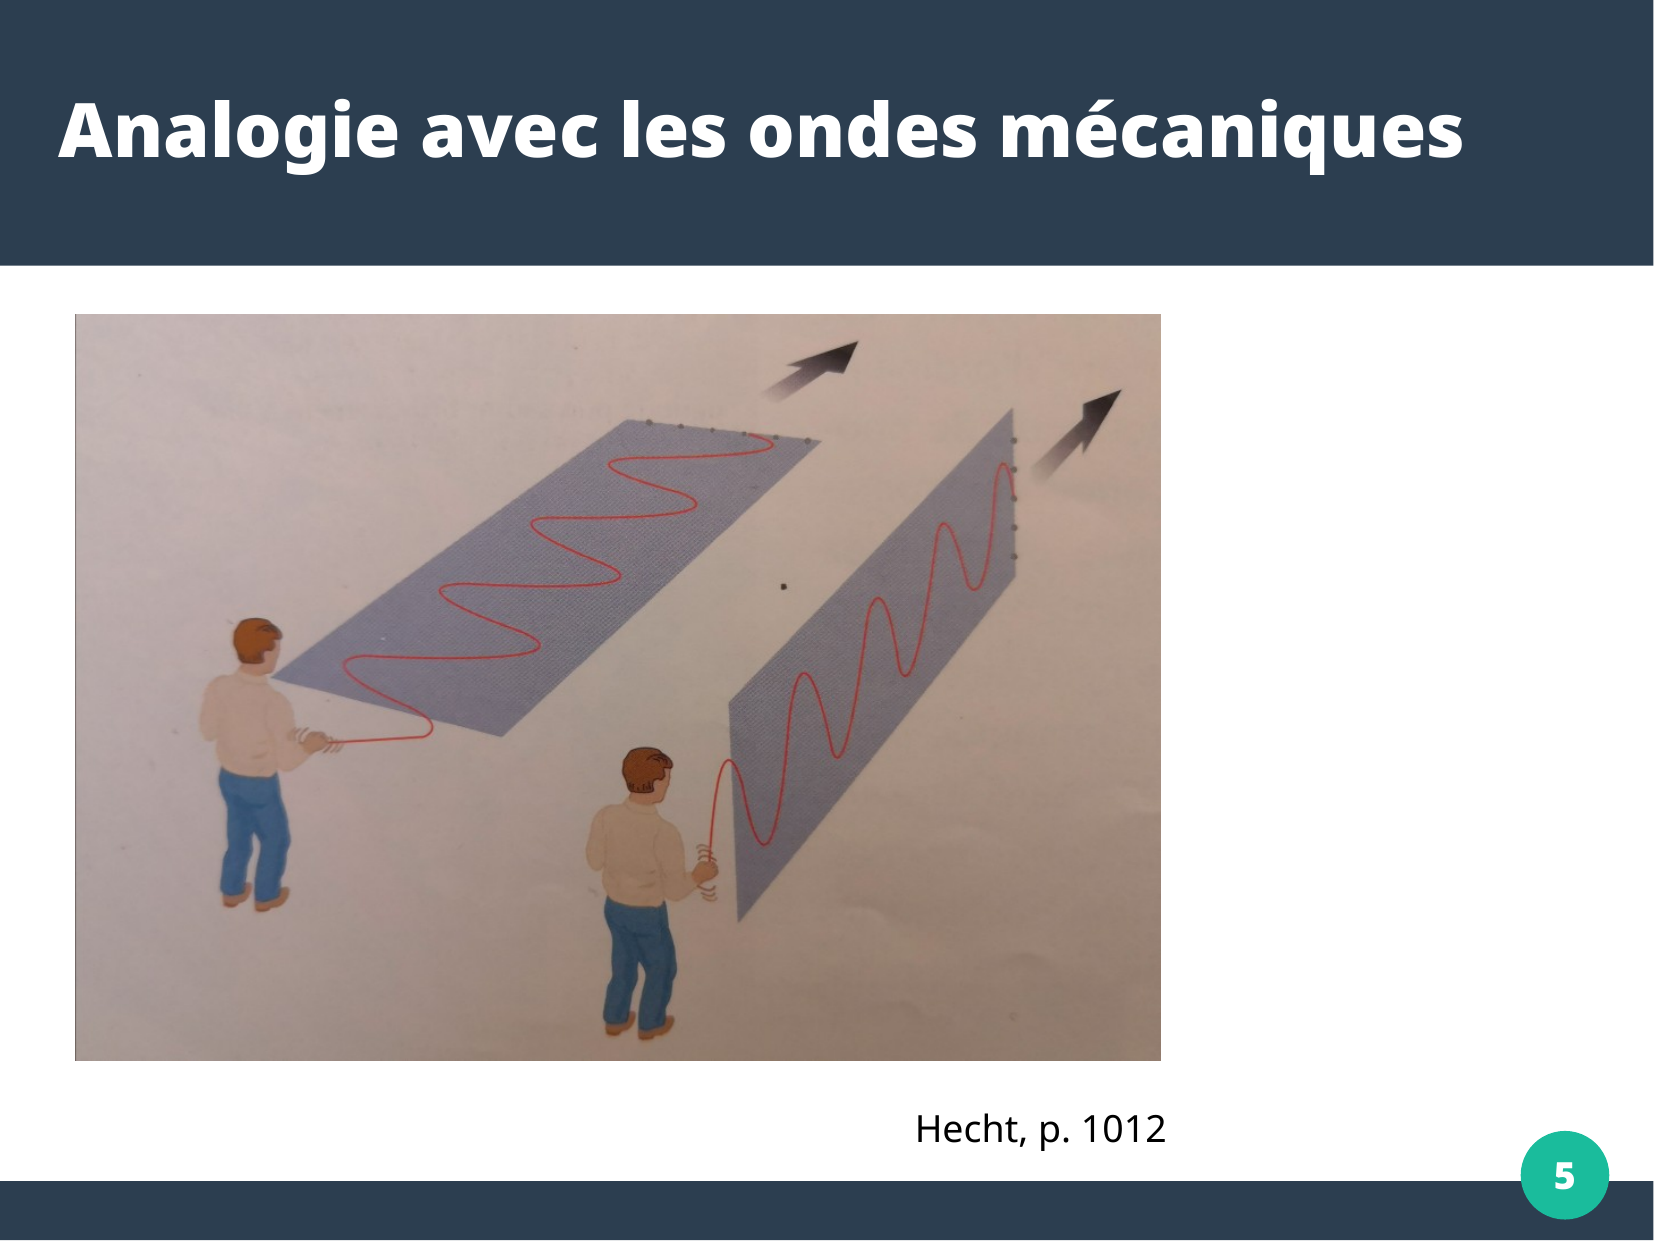

# Analogie avec les ondes mécaniques
Hecht, p. 1012
5